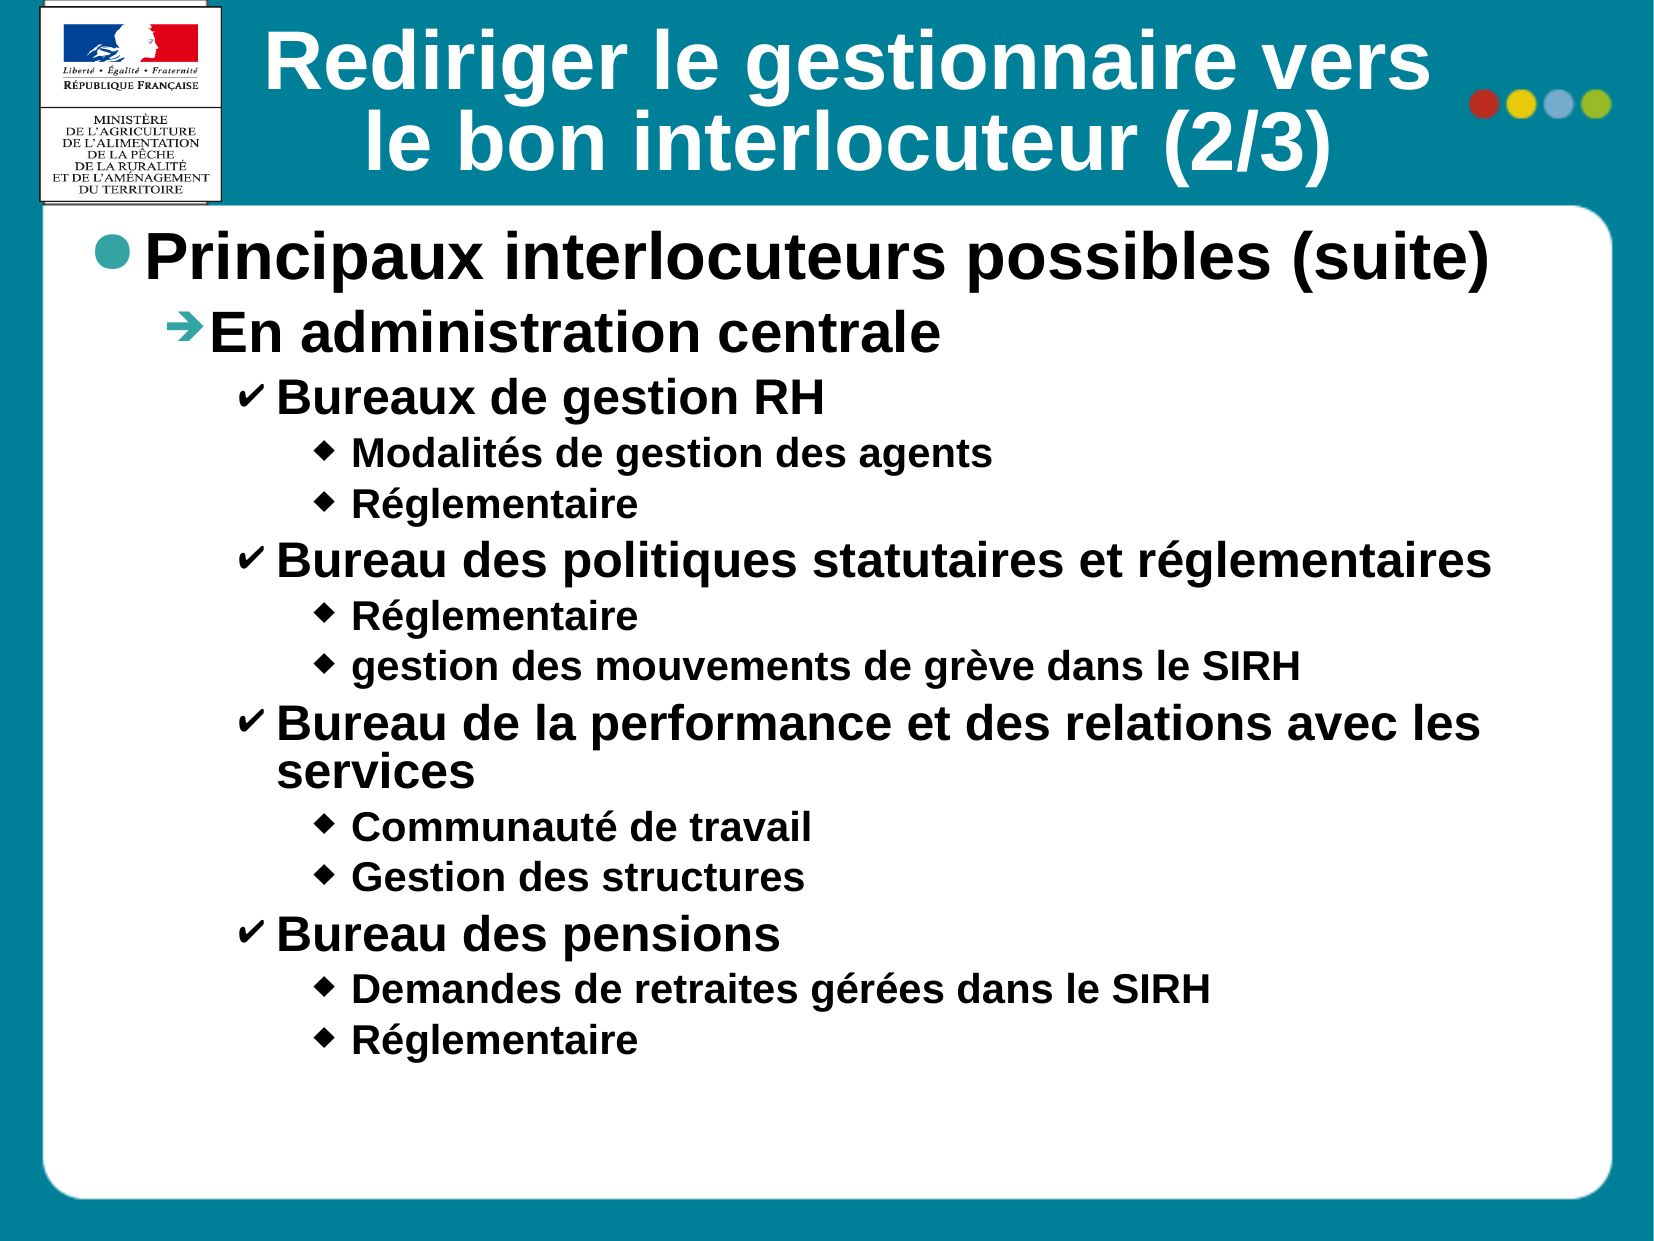

# Rediriger le gestionnaire vers le bon interlocuteur (2/3)
Principaux interlocuteurs possibles (suite)
En administration centrale
Bureaux de gestion RH
Modalités de gestion des agents
Réglementaire
Bureau des politiques statutaires et réglementaires
Réglementaire
gestion des mouvements de grève dans le SIRH
Bureau de la performance et des relations avec les services
Communauté de travail
Gestion des structures
Bureau des pensions
Demandes de retraites gérées dans le SIRH
Réglementaire